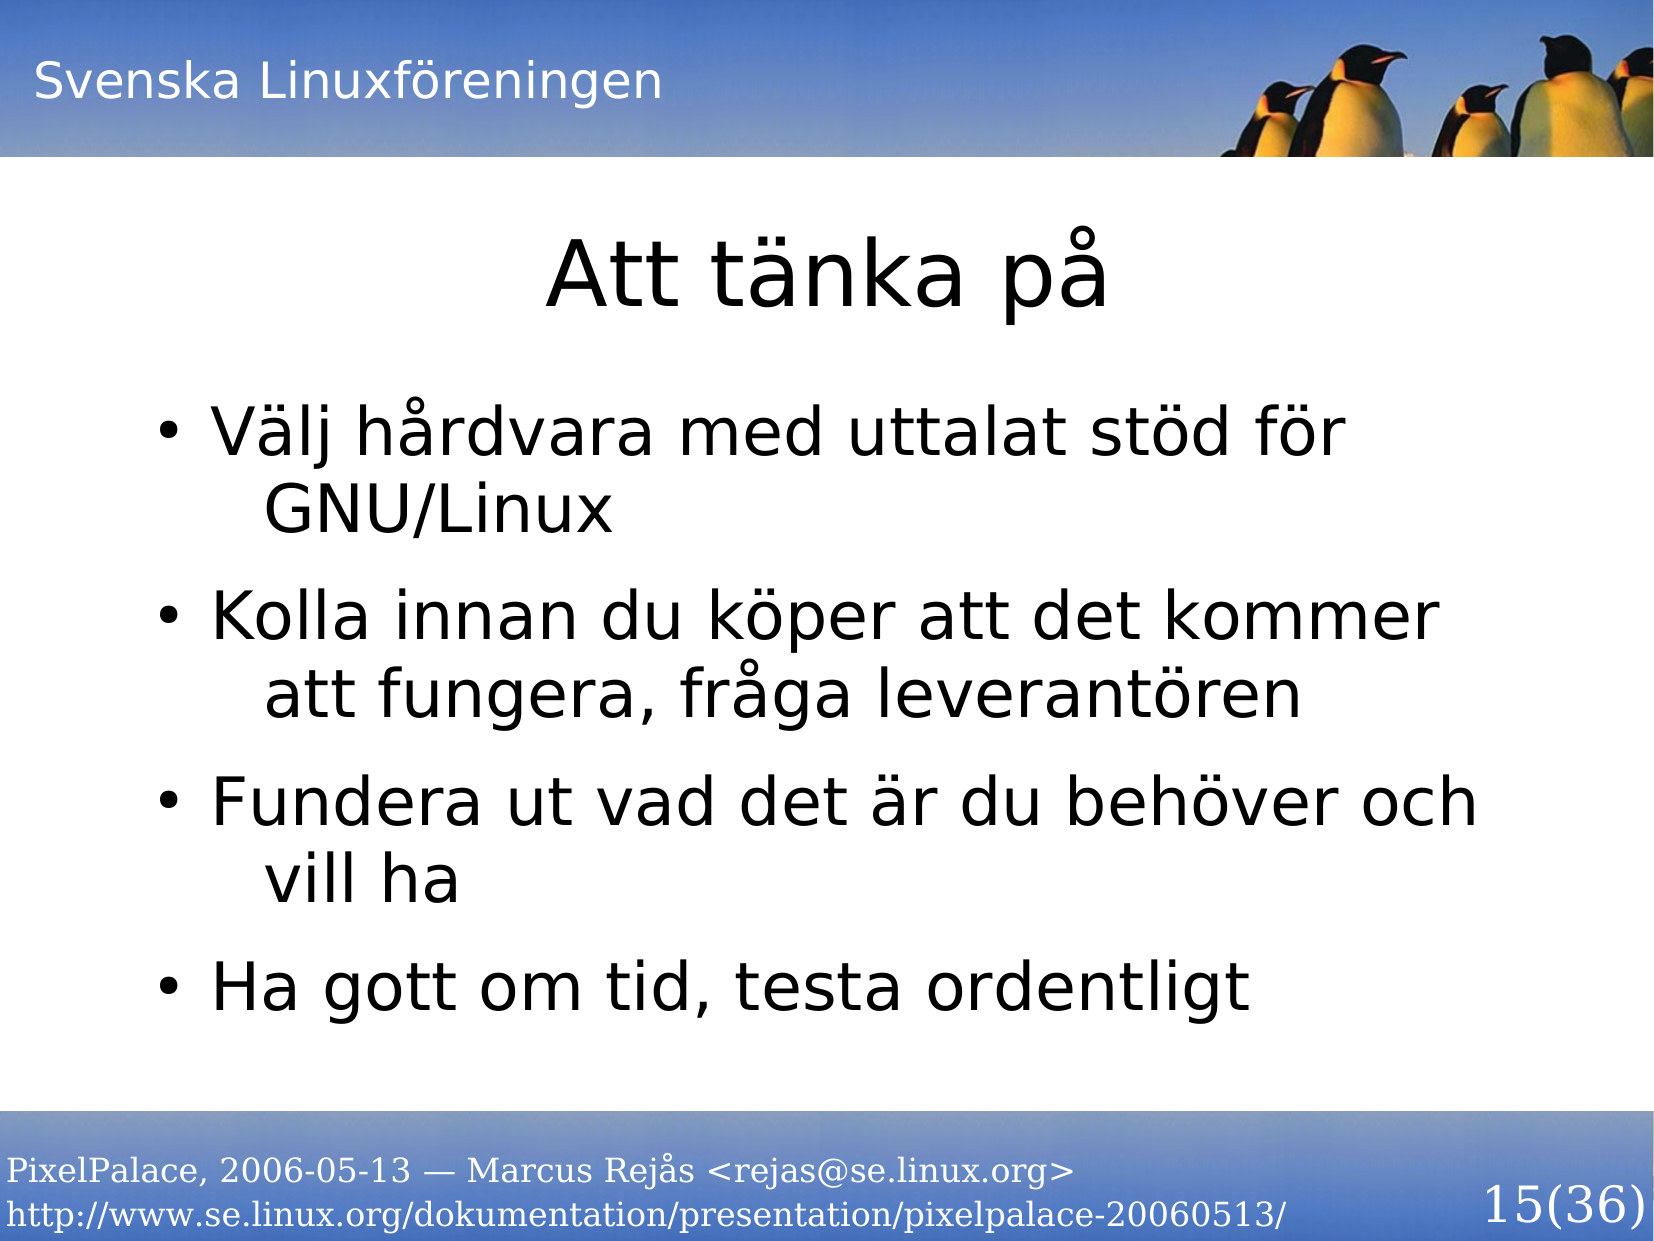

# Att tänka på
Välj hårdvara med uttalat stöd för GNU/Linux
Kolla innan du köper att det kommer att fungera, fråga leverantören
Fundera ut vad det är du behöver och vill ha
Ha gott om tid, testa ordentligt